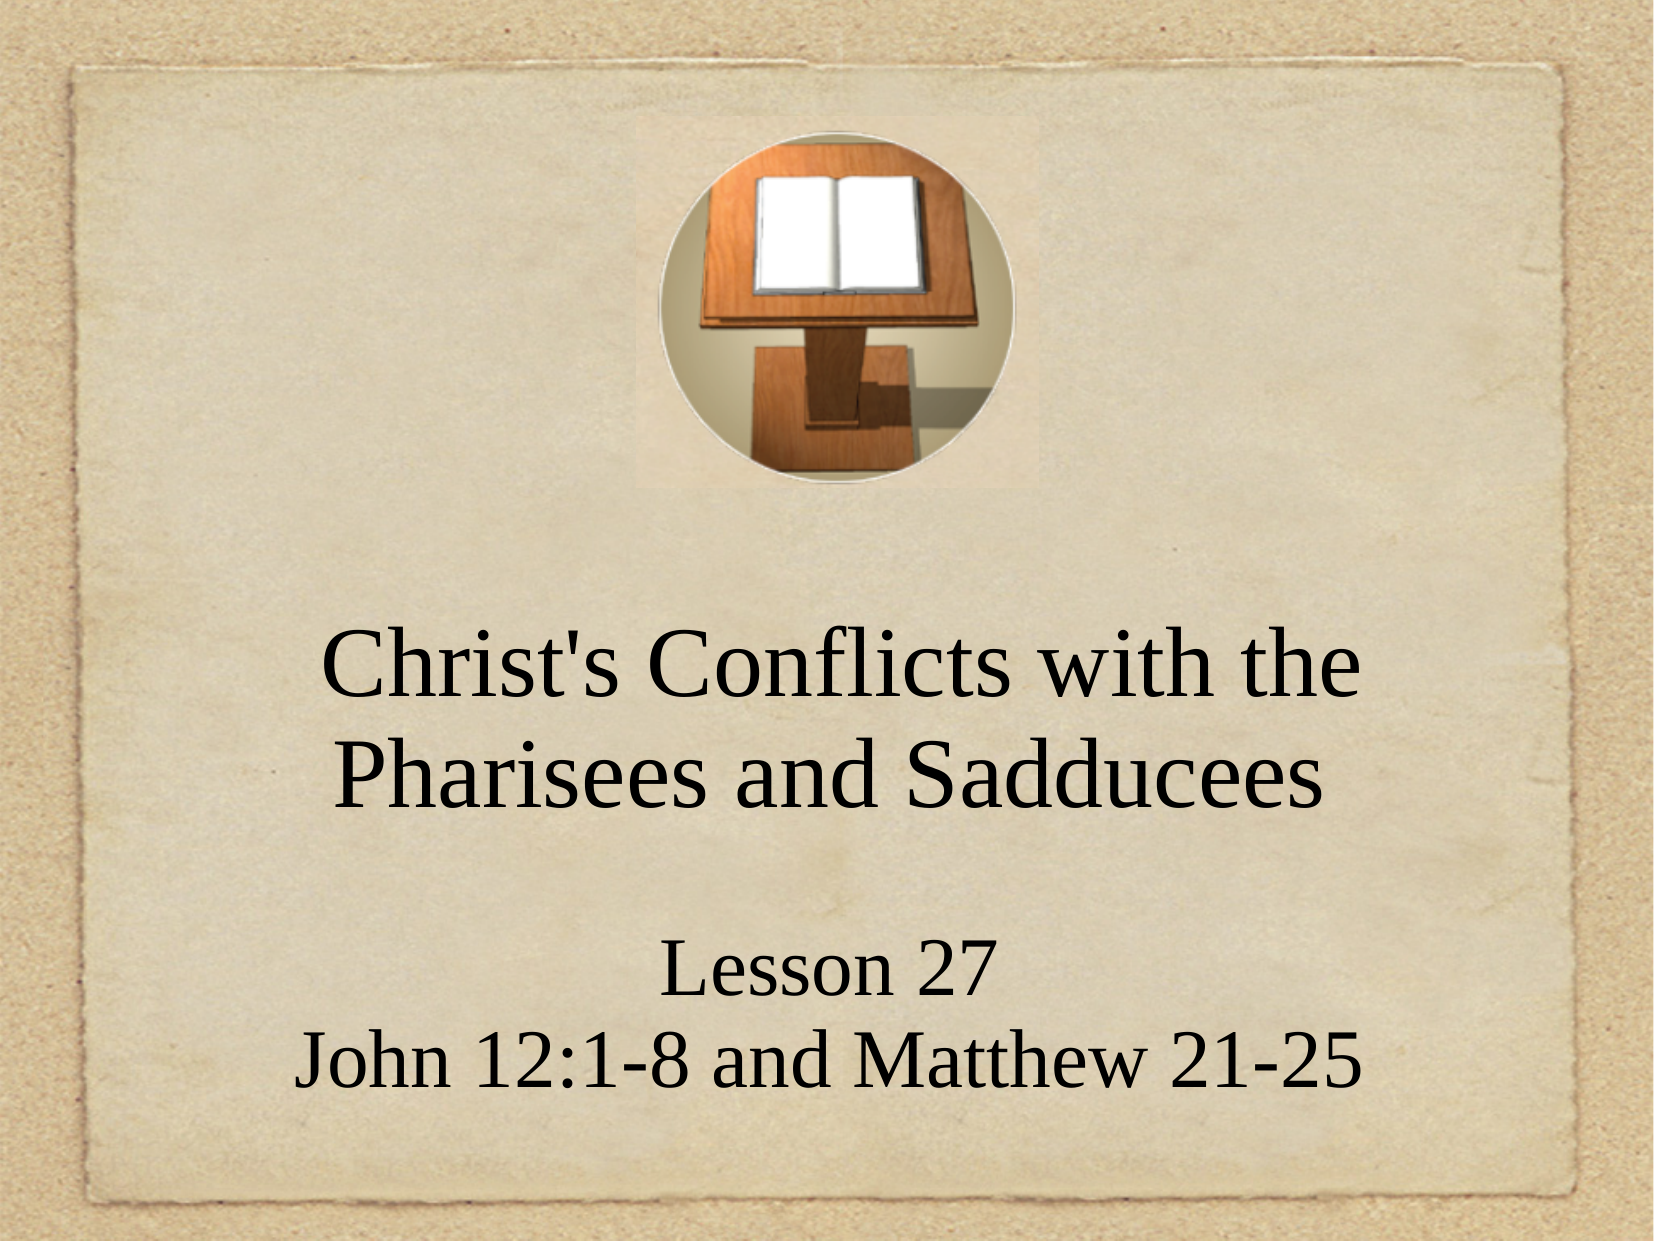

#
 Christ's Conflicts with the Pharisees and Sadducees
Lesson 27
John 12:1-8 and Matthew 21-25